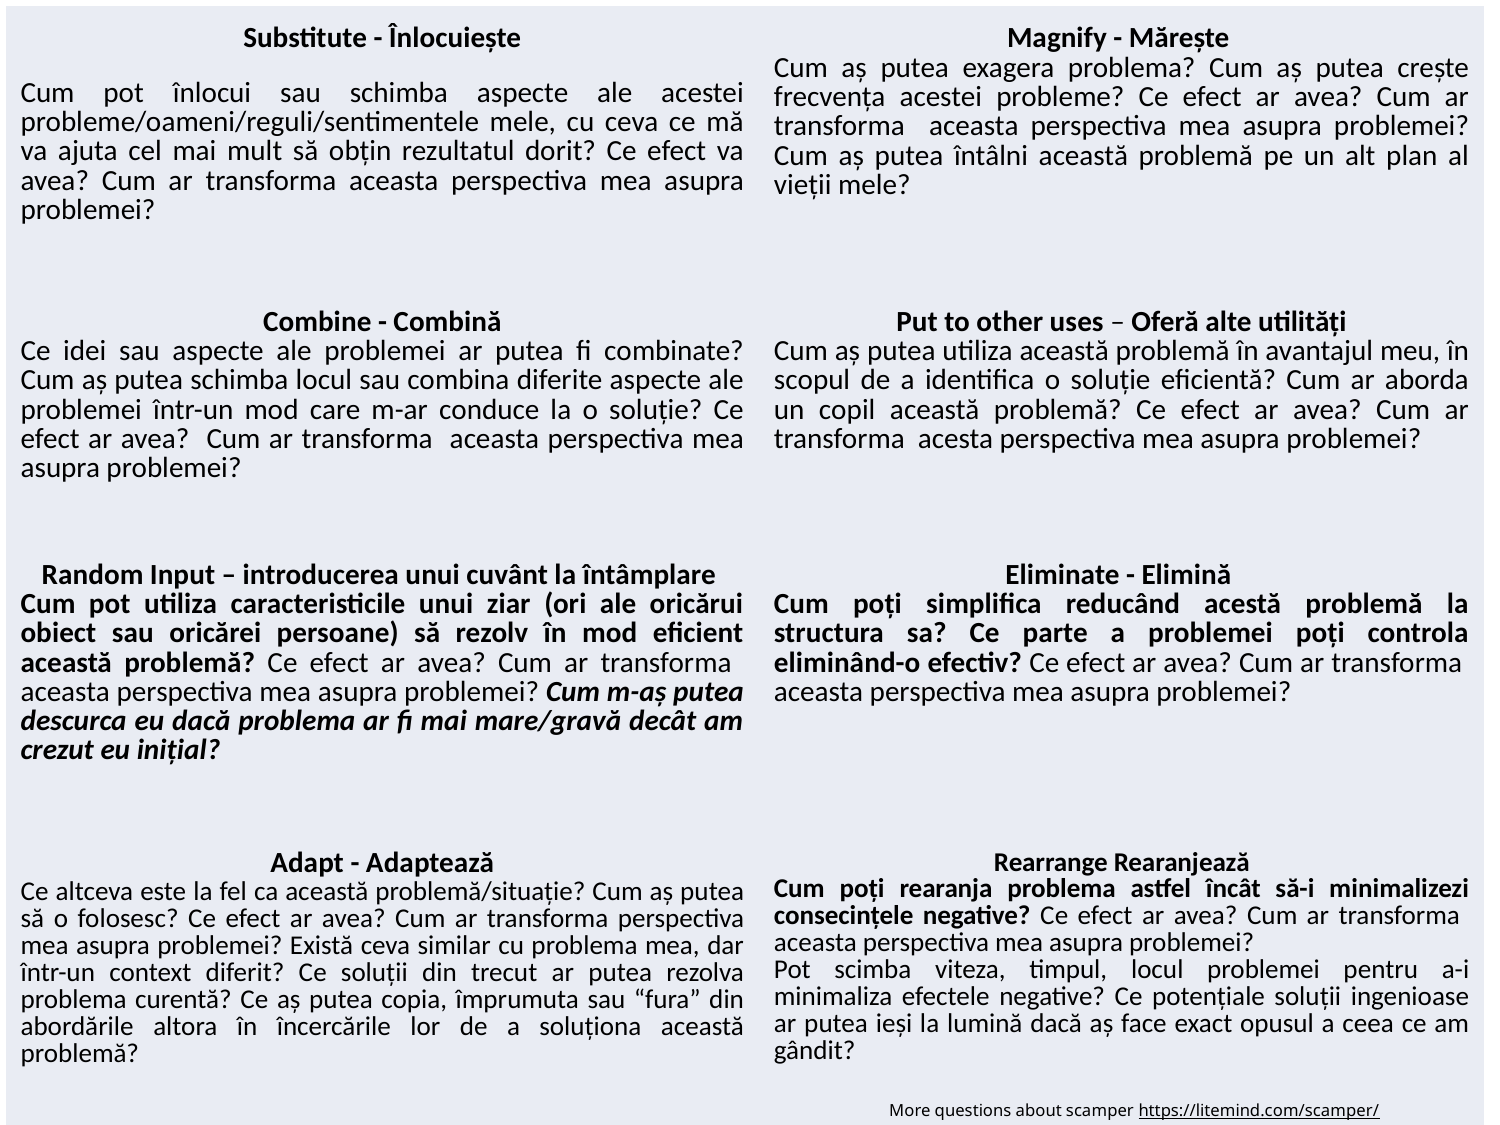

| Substitute - Înlocuieşte Cum pot înlocui sau schimba aspecte ale acestei probleme/oameni/reguli/sentimentele mele, cu ceva ce mă va ajuta cel mai mult să obţin rezultatul dorit? Ce efect va avea? Cum ar transforma aceasta perspectiva mea asupra problemei? | Magnify - Măreşte Cum aş putea exagera problema? Cum aş putea creşte frecvenţa acestei probleme? Ce efect ar avea? Cum ar transforma aceasta perspectiva mea asupra problemei? Cum aş putea întâlni această problemă pe un alt plan al vieţii mele? |
| --- | --- |
| Combine - Combină Ce idei sau aspecte ale problemei ar putea fi combinate? Cum aş putea schimba locul sau combina diferite aspecte ale problemei într-un mod care m-ar conduce la o soluţie? Ce efect ar avea? Cum ar transforma aceasta perspectiva mea asupra problemei? | Put to other uses – Oferă alte utilităţi Cum aş putea utiliza această problemă în avantajul meu, în scopul de a identifica o soluţie eficientă? Cum ar aborda un copil această problemă? Ce efect ar avea? Cum ar transforma acesta perspectiva mea asupra problemei? |
| Random Input – introducerea unui cuvânt la întâmplare Cum pot utiliza caracteristicile unui ziar (ori ale oricărui obiect sau oricărei persoane) să rezolv în mod eficient această problemă? Ce efect ar avea? Cum ar transforma aceasta perspectiva mea asupra problemei? Cum m-aş putea descurca eu dacă problema ar fi mai mare/gravă decât am crezut eu iniţial? | Eliminate - Elimină Cum poţi simplifica reducând acestă problemă la structura sa? Ce parte a problemei poţi controla eliminând-o efectiv? Ce efect ar avea? Cum ar transforma aceasta perspectiva mea asupra problemei? |
| Adapt - Adaptează Ce altceva este la fel ca această problemă/situaţie? Cum aş putea să o folosesc? Ce efect ar avea? Cum ar transforma perspectiva mea asupra problemei? Există ceva similar cu problema mea, dar într-un context diferit? Ce soluţii din trecut ar putea rezolva problema curentă? Ce aş putea copia, împrumuta sau “fura” din abordările altora în încercările lor de a soluţiona această problemă? | Rearrange Rearanjează Cum poţi rearanja problema astfel încât să-i minimalizezi consecinţele negative? Ce efect ar avea? Cum ar transforma aceasta perspectiva mea asupra problemei? Pot scimba viteza, timpul, locul problemei pentru a-i minimaliza efectele negative? Ce potenţiale soluţii ingenioase ar putea ieşi la lumină dacă aş face exact opusul a ceea ce am gândit? |
More questions about scamper https://litemind.com/scamper/